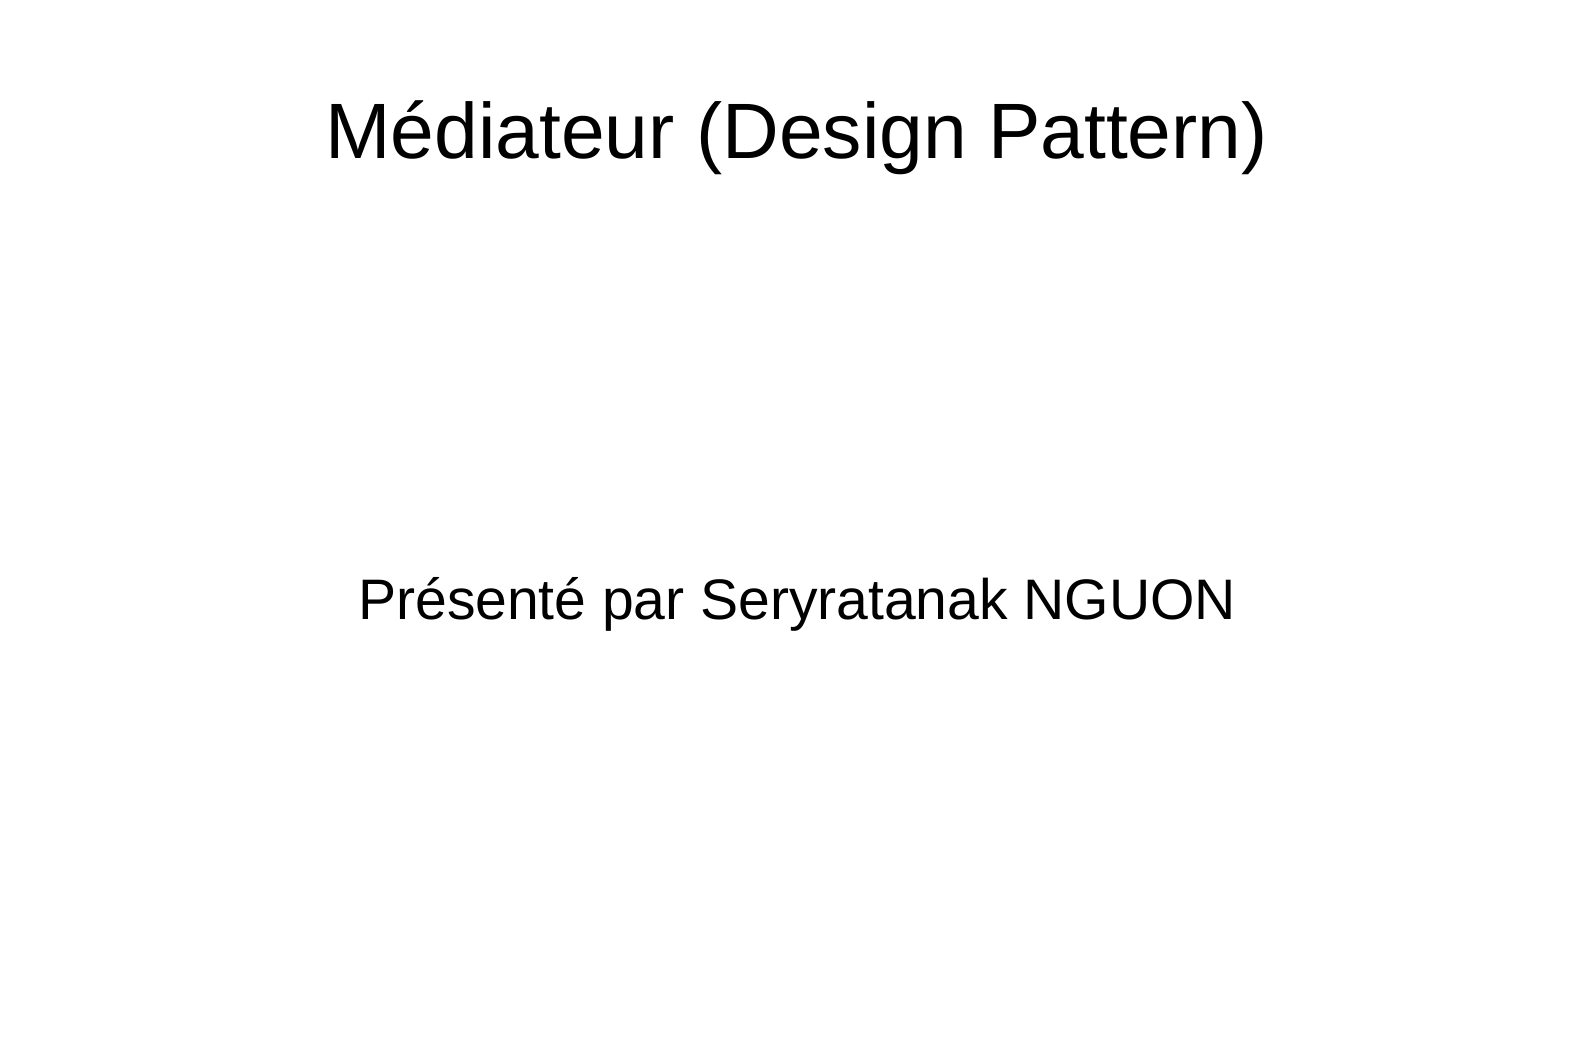

# Médiateur (Design Pattern)
Présenté par Seryratanak NGUON